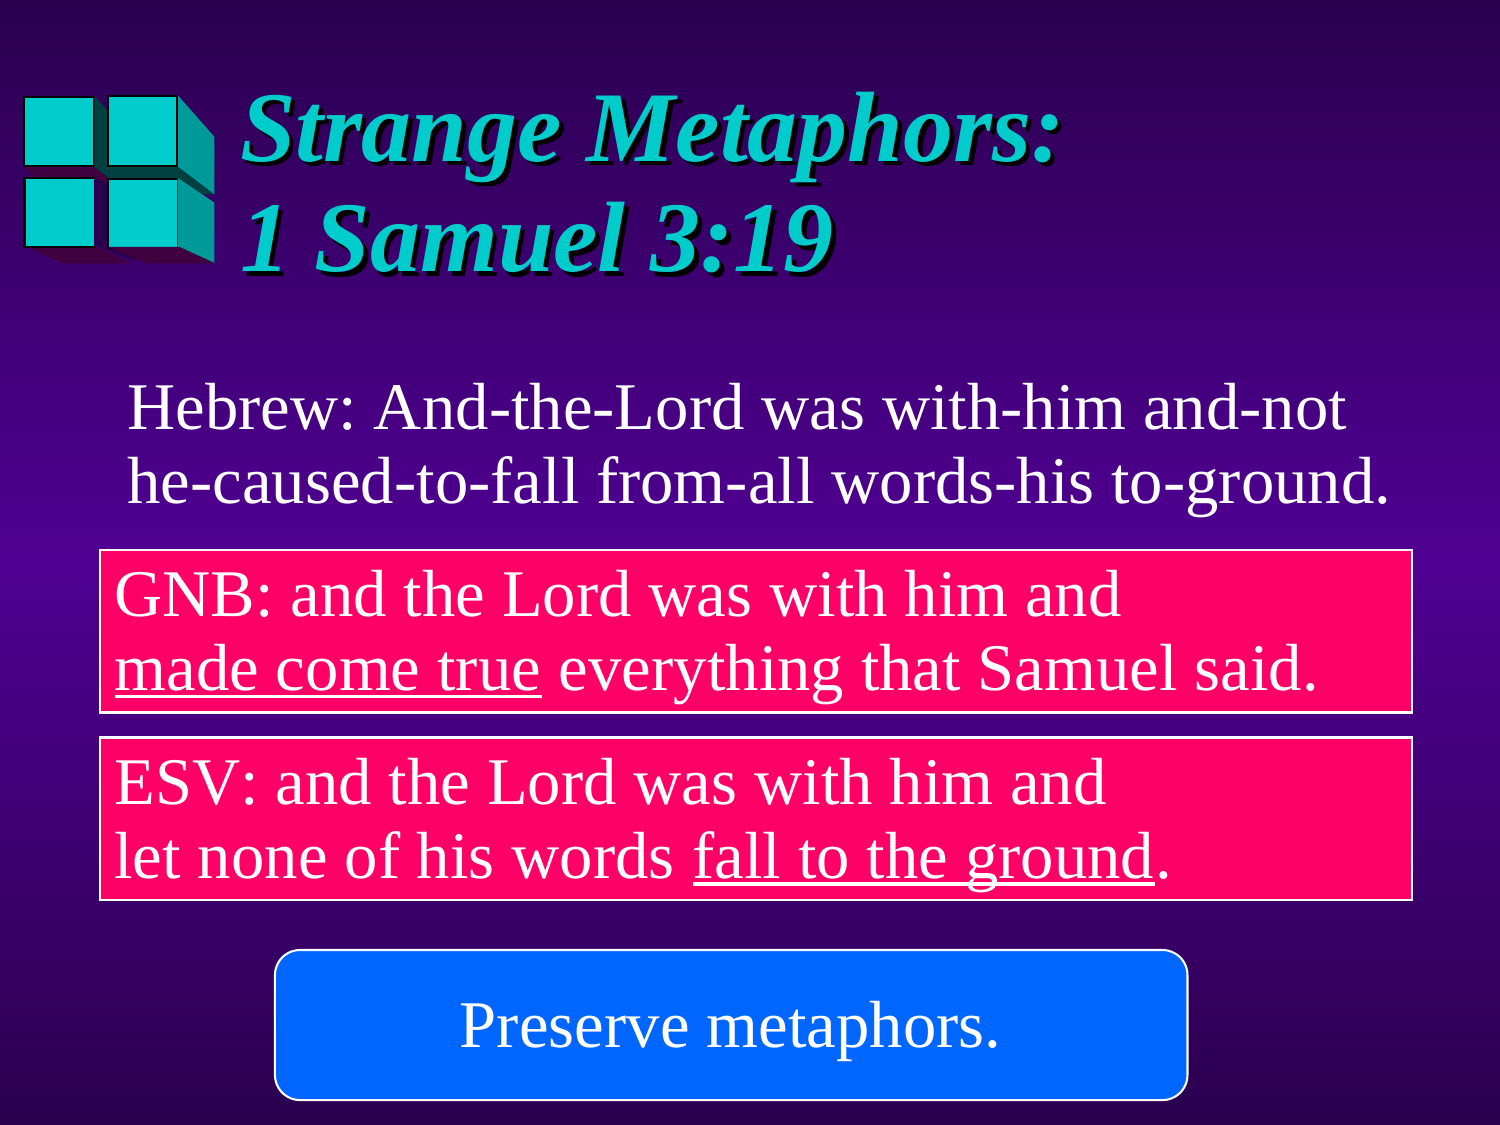

# Strange Metaphors: 1 Samuel 3:19
Hebrew: And-the-Lord was with-him and-not he-caused-to-fall from-all words-his to-ground.
GNB: and the Lord was with him and
made come true everything that Samuel said.
ESV: and the Lord was with him and
let none of his words fall to the ground.
Preserve metaphors.